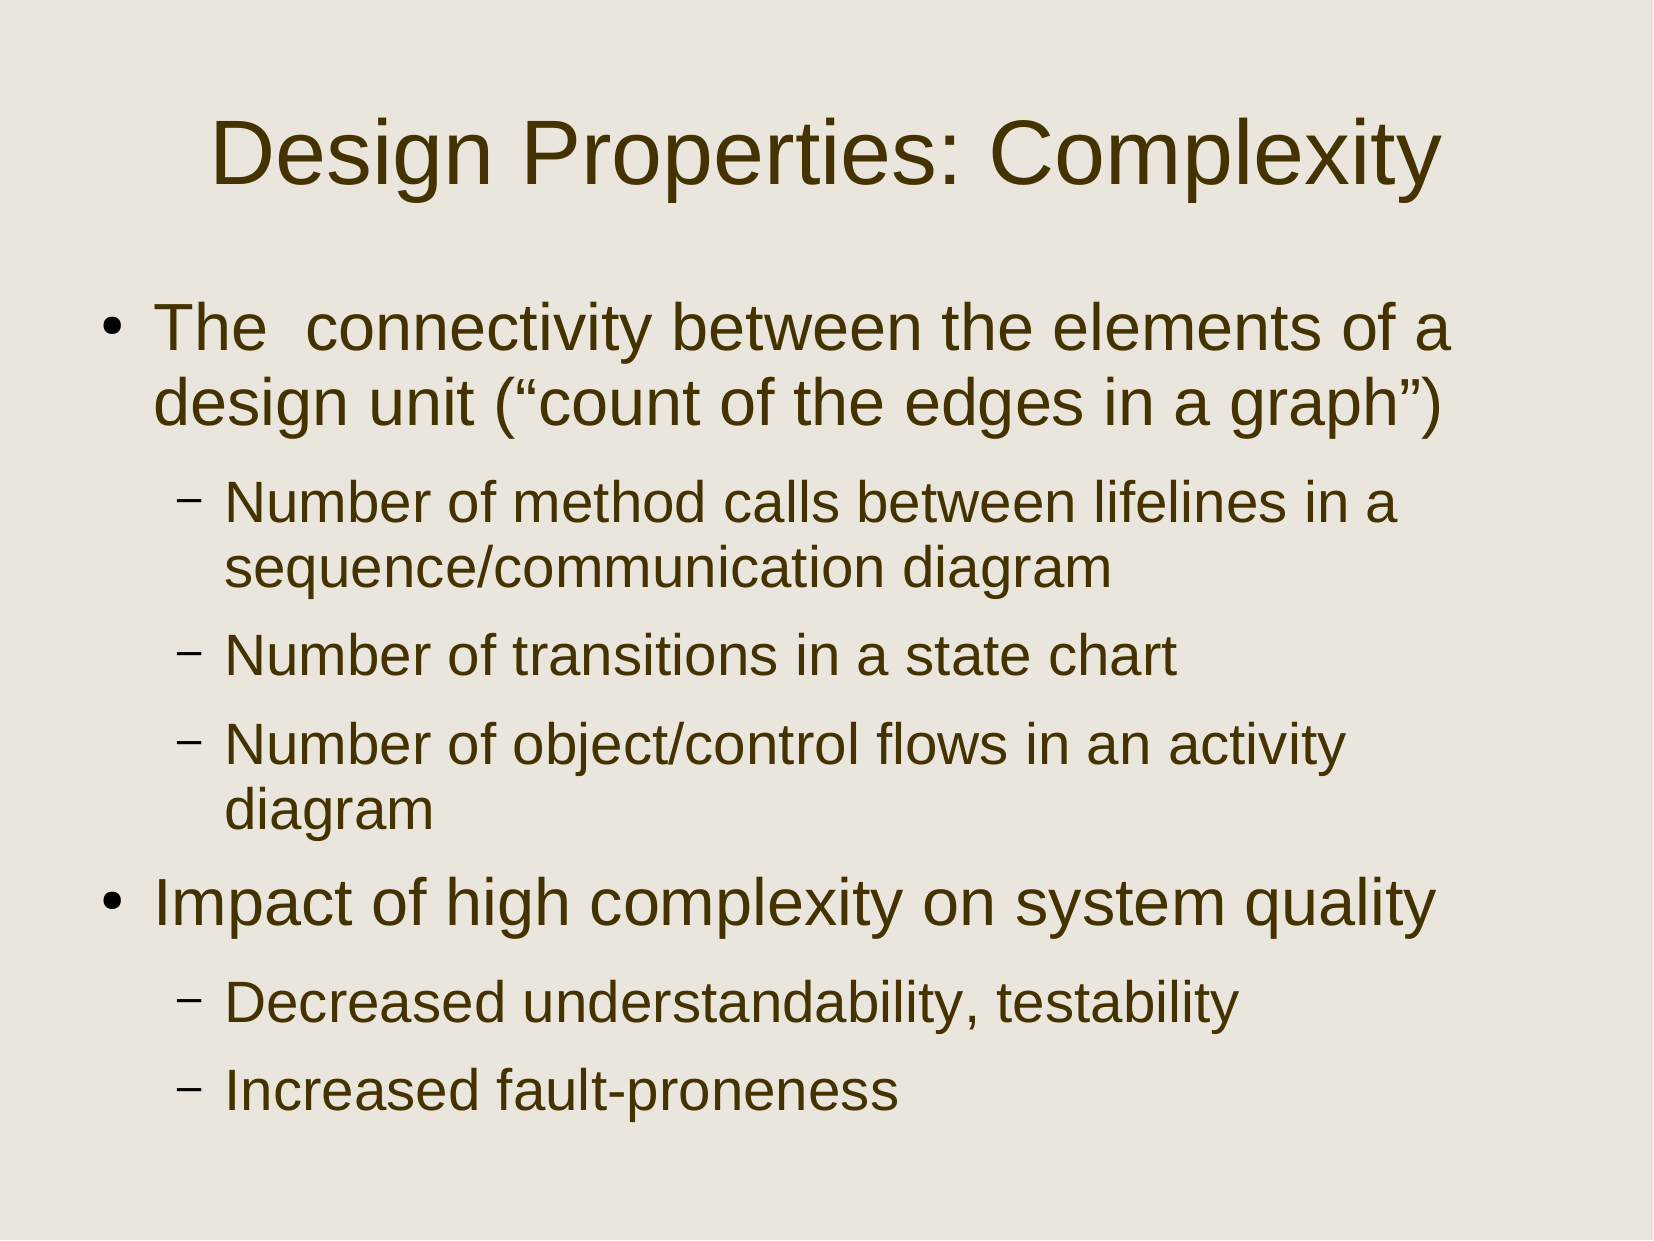

# Design Properties: Complexity
The connectivity between the elements of a design unit (“count of the edges in a graph”)
Number of method calls between lifelines in a sequence/communication diagram
Number of transitions in a state chart
Number of object/control flows in an activity diagram
Impact of high complexity on system quality
Decreased understandability, testability
Increased fault-proneness